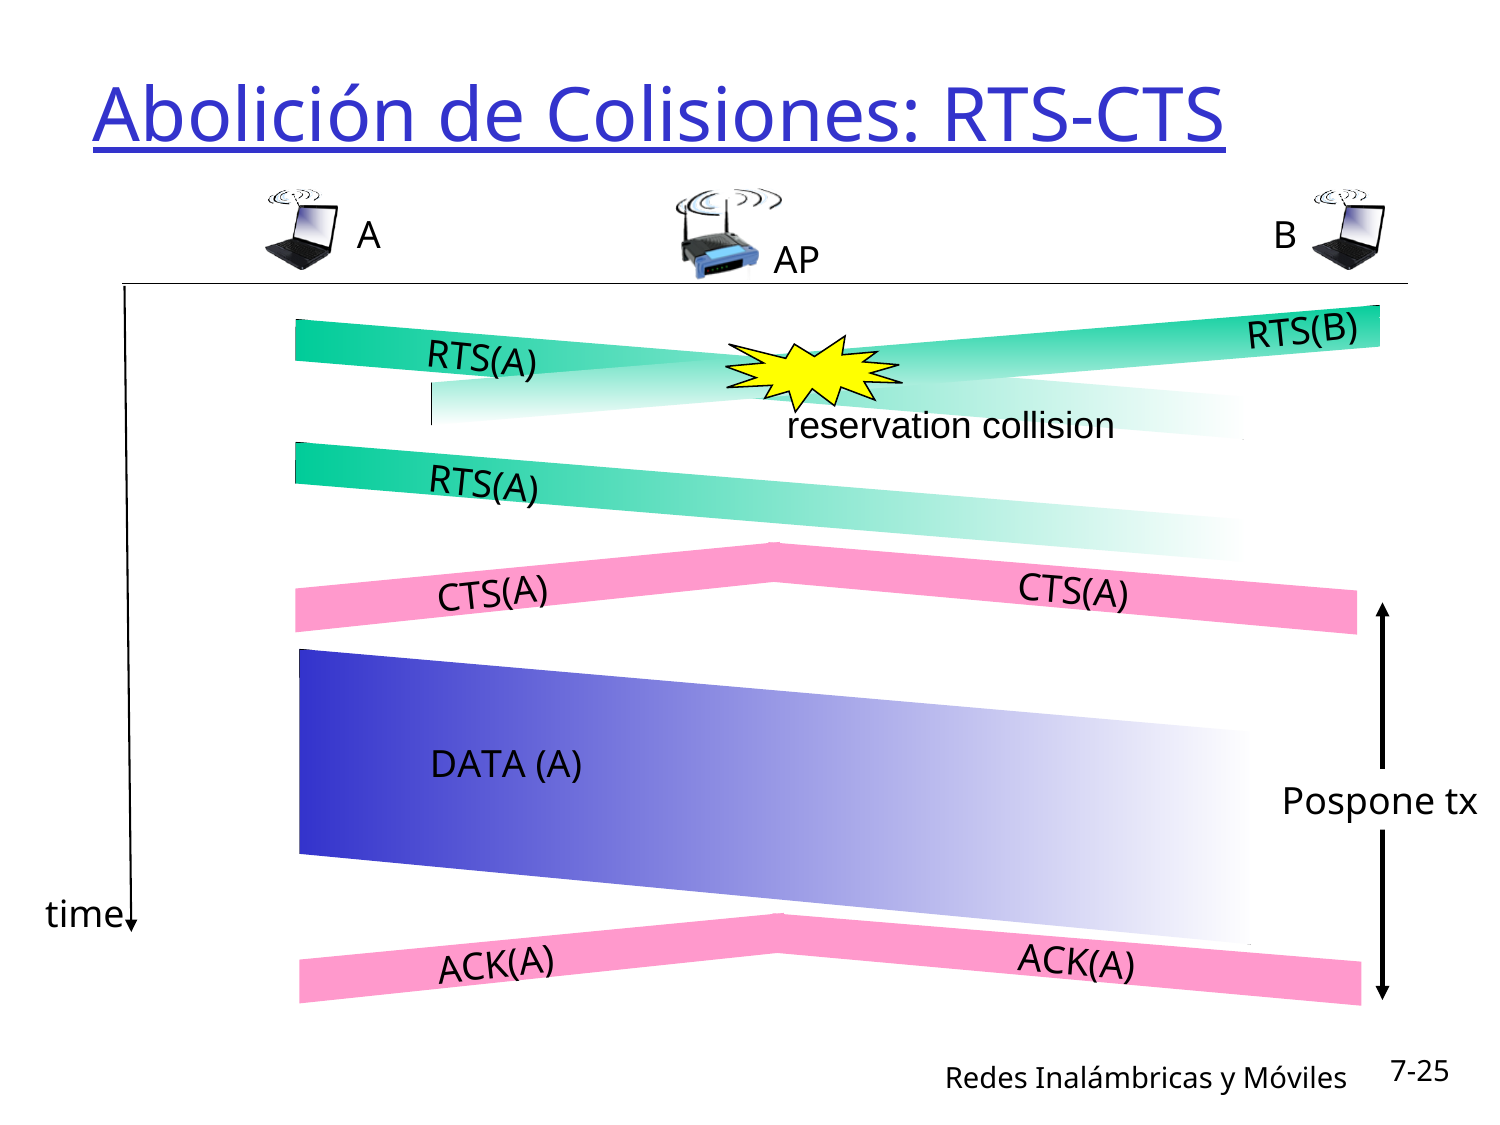

# Abolición de Colisiones: RTS-CTS
B
A
AP
RTS(B)
RTS(A)
reservation collision
RTS(A)
CTS(A)
CTS(A)
DATA (A)
ACK(A)
ACK(A)
Pospone tx
time
25